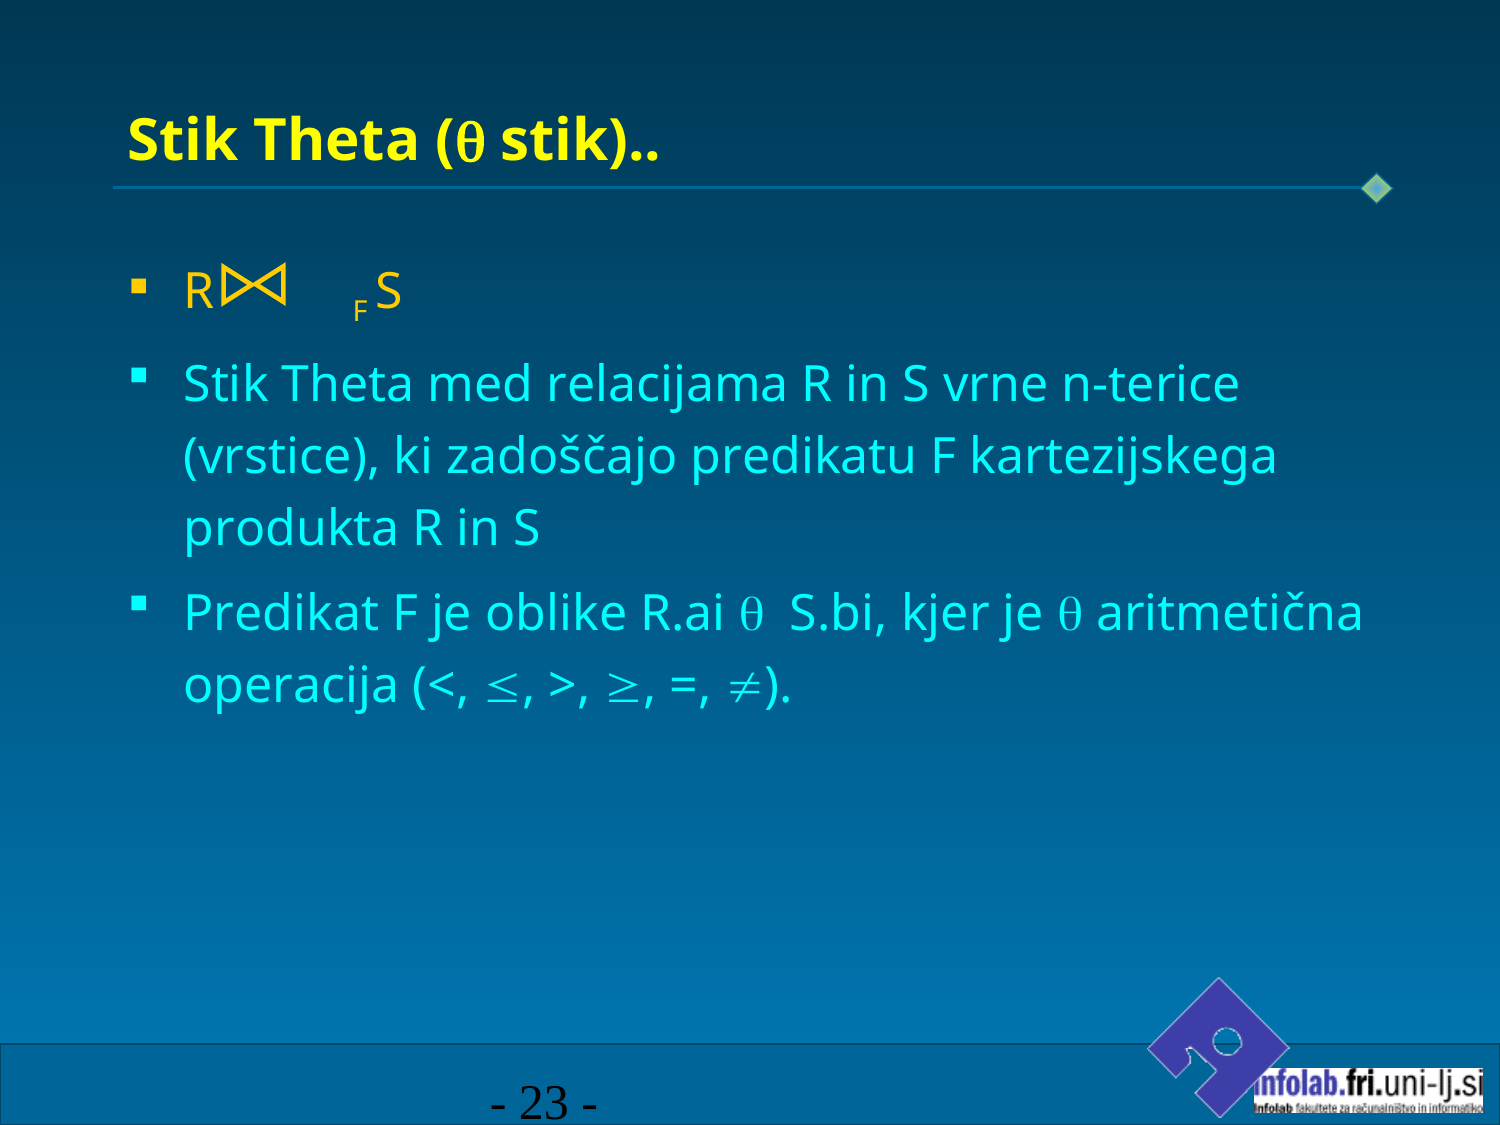

# Stik Theta ( stik)..
R F S
Stik Theta med relacijama R in S vrne n-terice (vrstice), ki zadoščajo predikatu F kartezijskega produkta R in S
Predikat F je oblike R.ai S.bi, kjer je  aritmetična operacija (<, , >, , =, ).